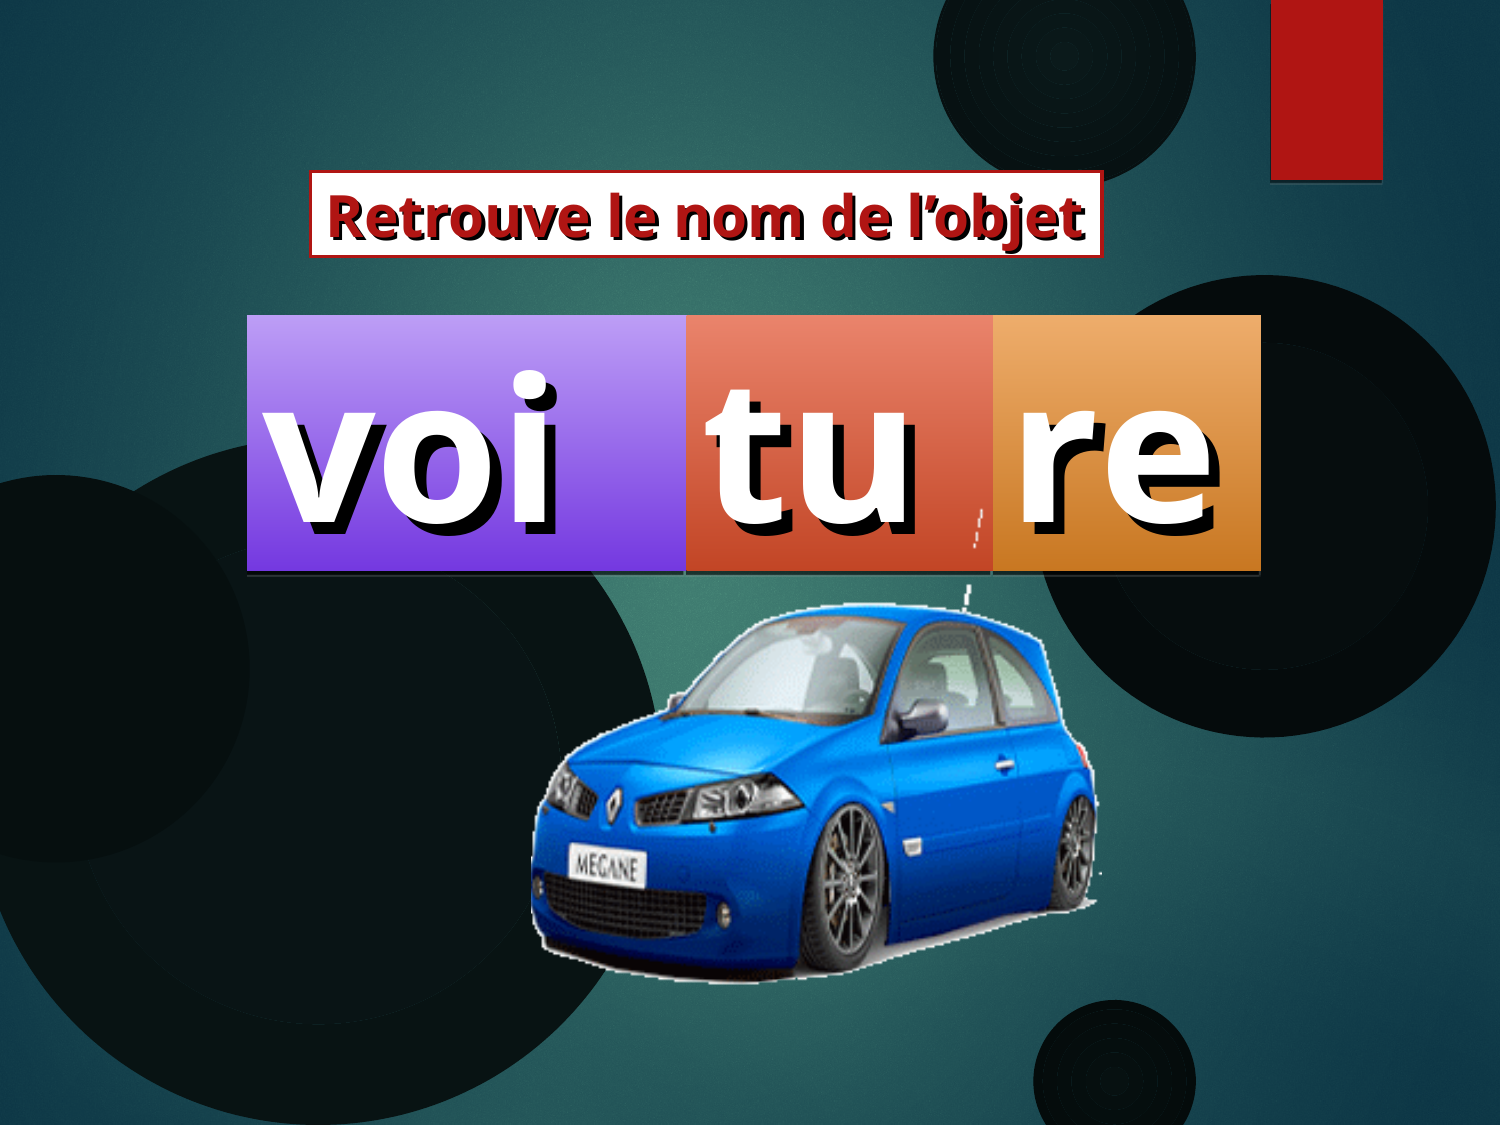

Retrouve le nom de l’objet
voi
tu
re